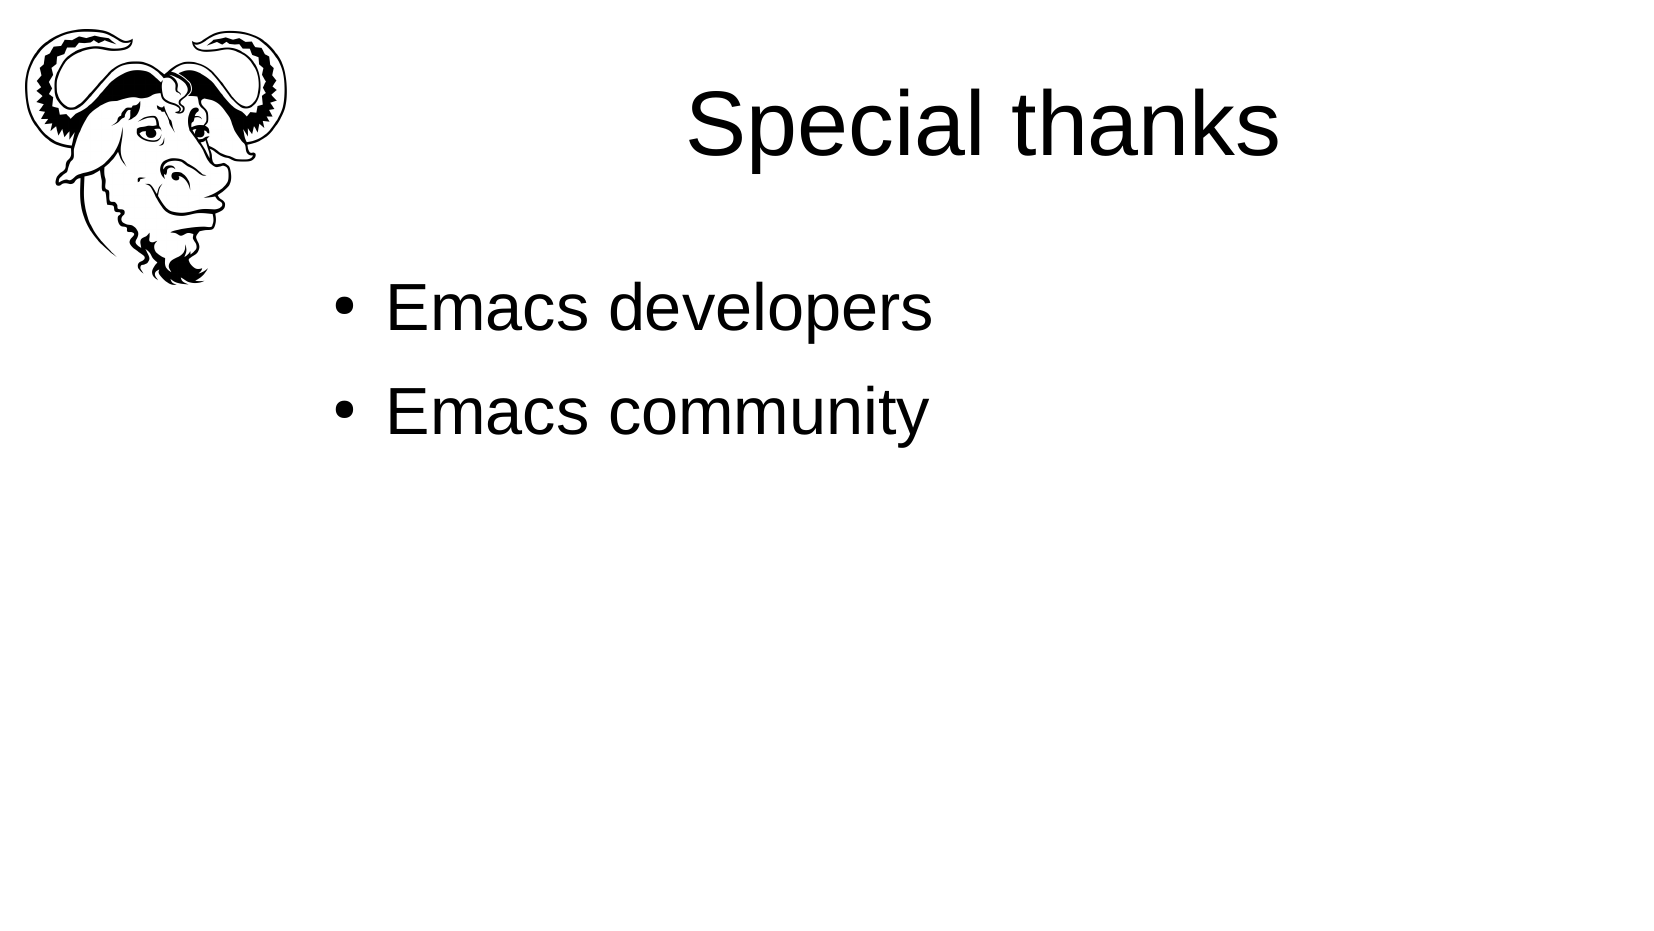

# Special thanks
Emacs developers
Emacs community